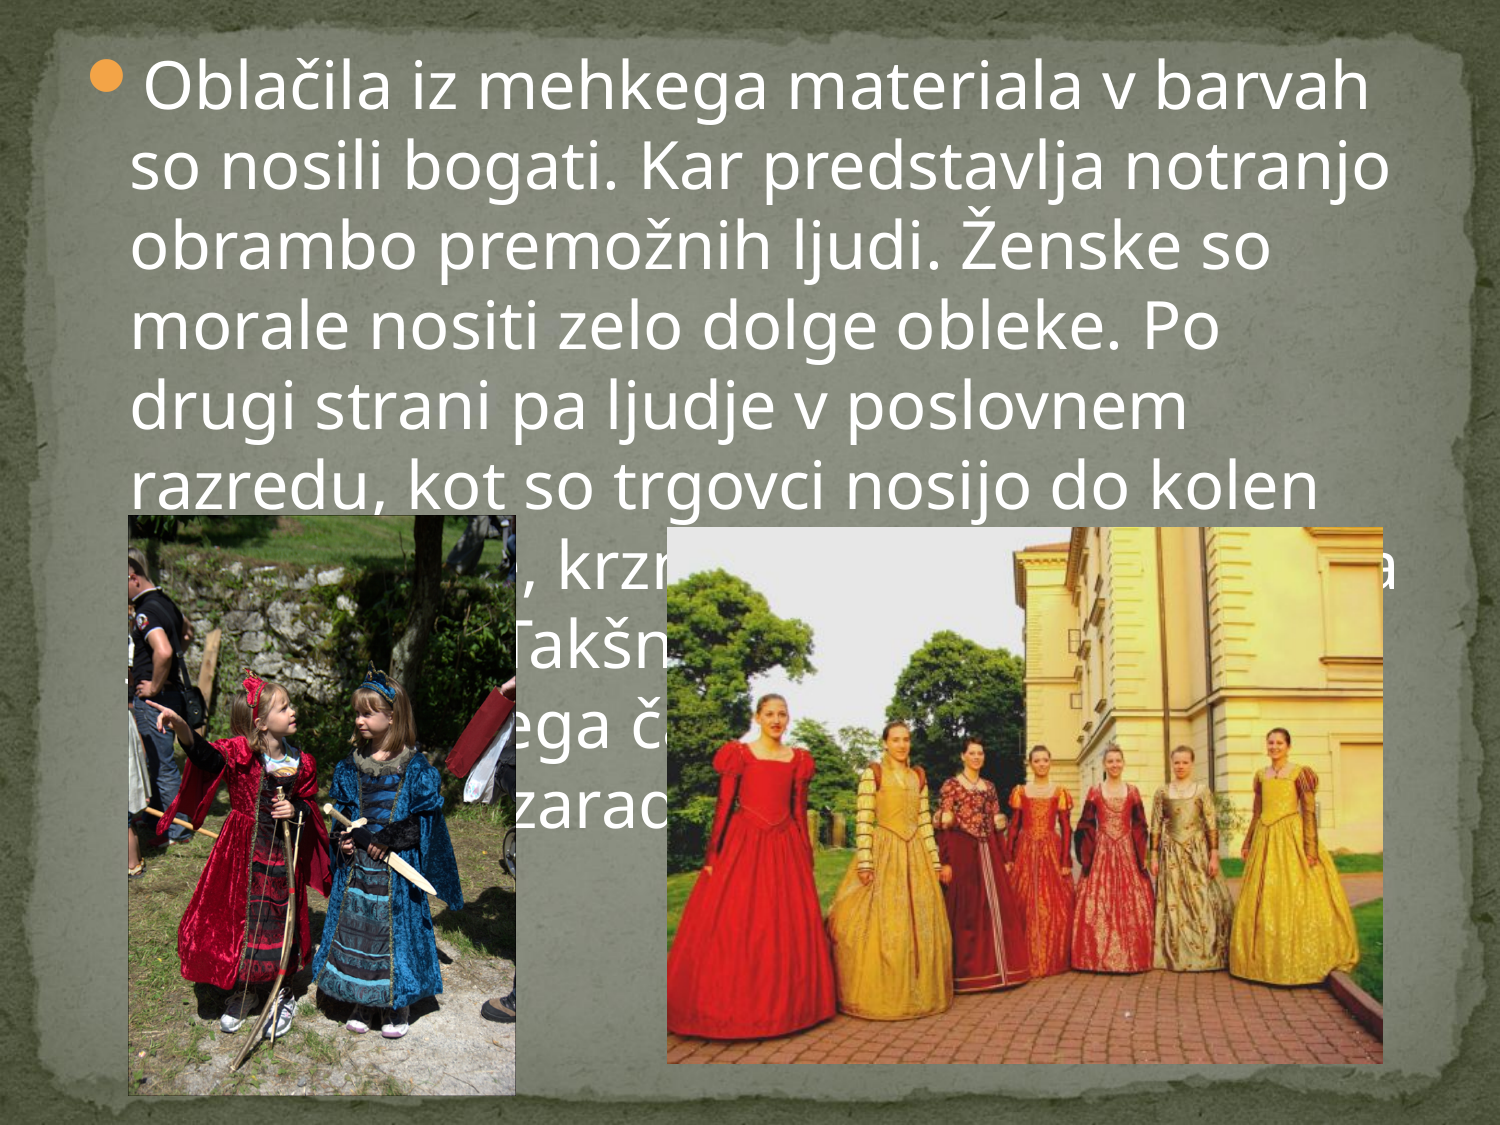

# Oblačila iz mehkega materiala v barvah so nosili bogati. Kar predstavlja notranjo obrambo premožnih ljudi. Ženske so morale nositi zelo dolge obleke. Po drugi strani pa ljudje v poslovnem razredu, kot so trgovci nosijo do kolen dolge plašče, krzno v dolžini s pasom, da je zaporno. Takšna oblačila upodobijo tradicijo tistega časa in tudi zaščitijo uporabnika zaradi izjemnega mraza.